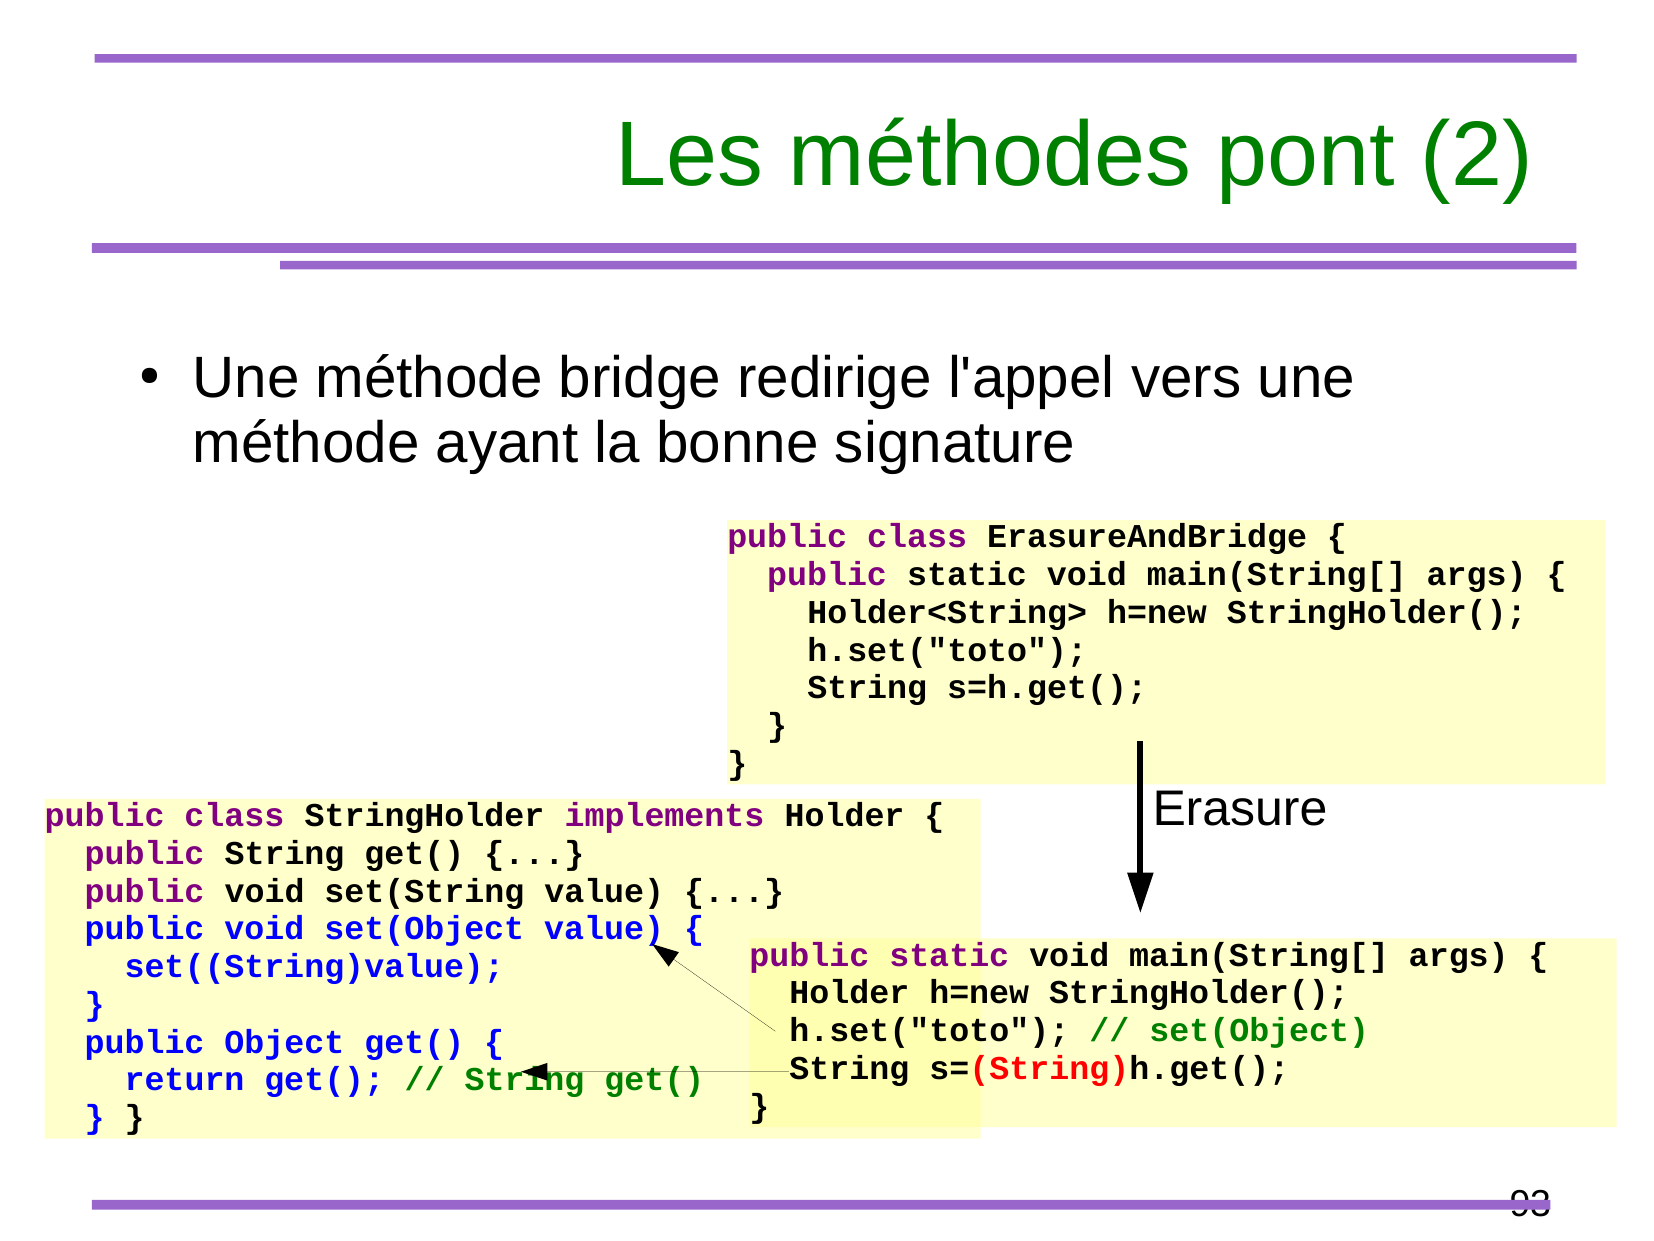

# Les méthodes pont (2)
Une méthode bridge redirige l'appel vers une méthode ayant la bonne signature
public class ErasureAndBridge {
 public static void main(String[] args) {
 Holder<String> h=new StringHolder();
 h.set("toto");
 String s=h.get();
 }
}
Erasure
public class StringHolder implements Holder {
 public String get() {...}
 public void set(String value) {...}
 public void set(Object value) {
 set((String)value);
 }
 public Object get() {
 return get(); // String get()
 } }
public static void main(String[] args) {
 Holder h=new StringHolder();
 h.set("toto"); // set(Object)
 String s=(String)h.get();
}